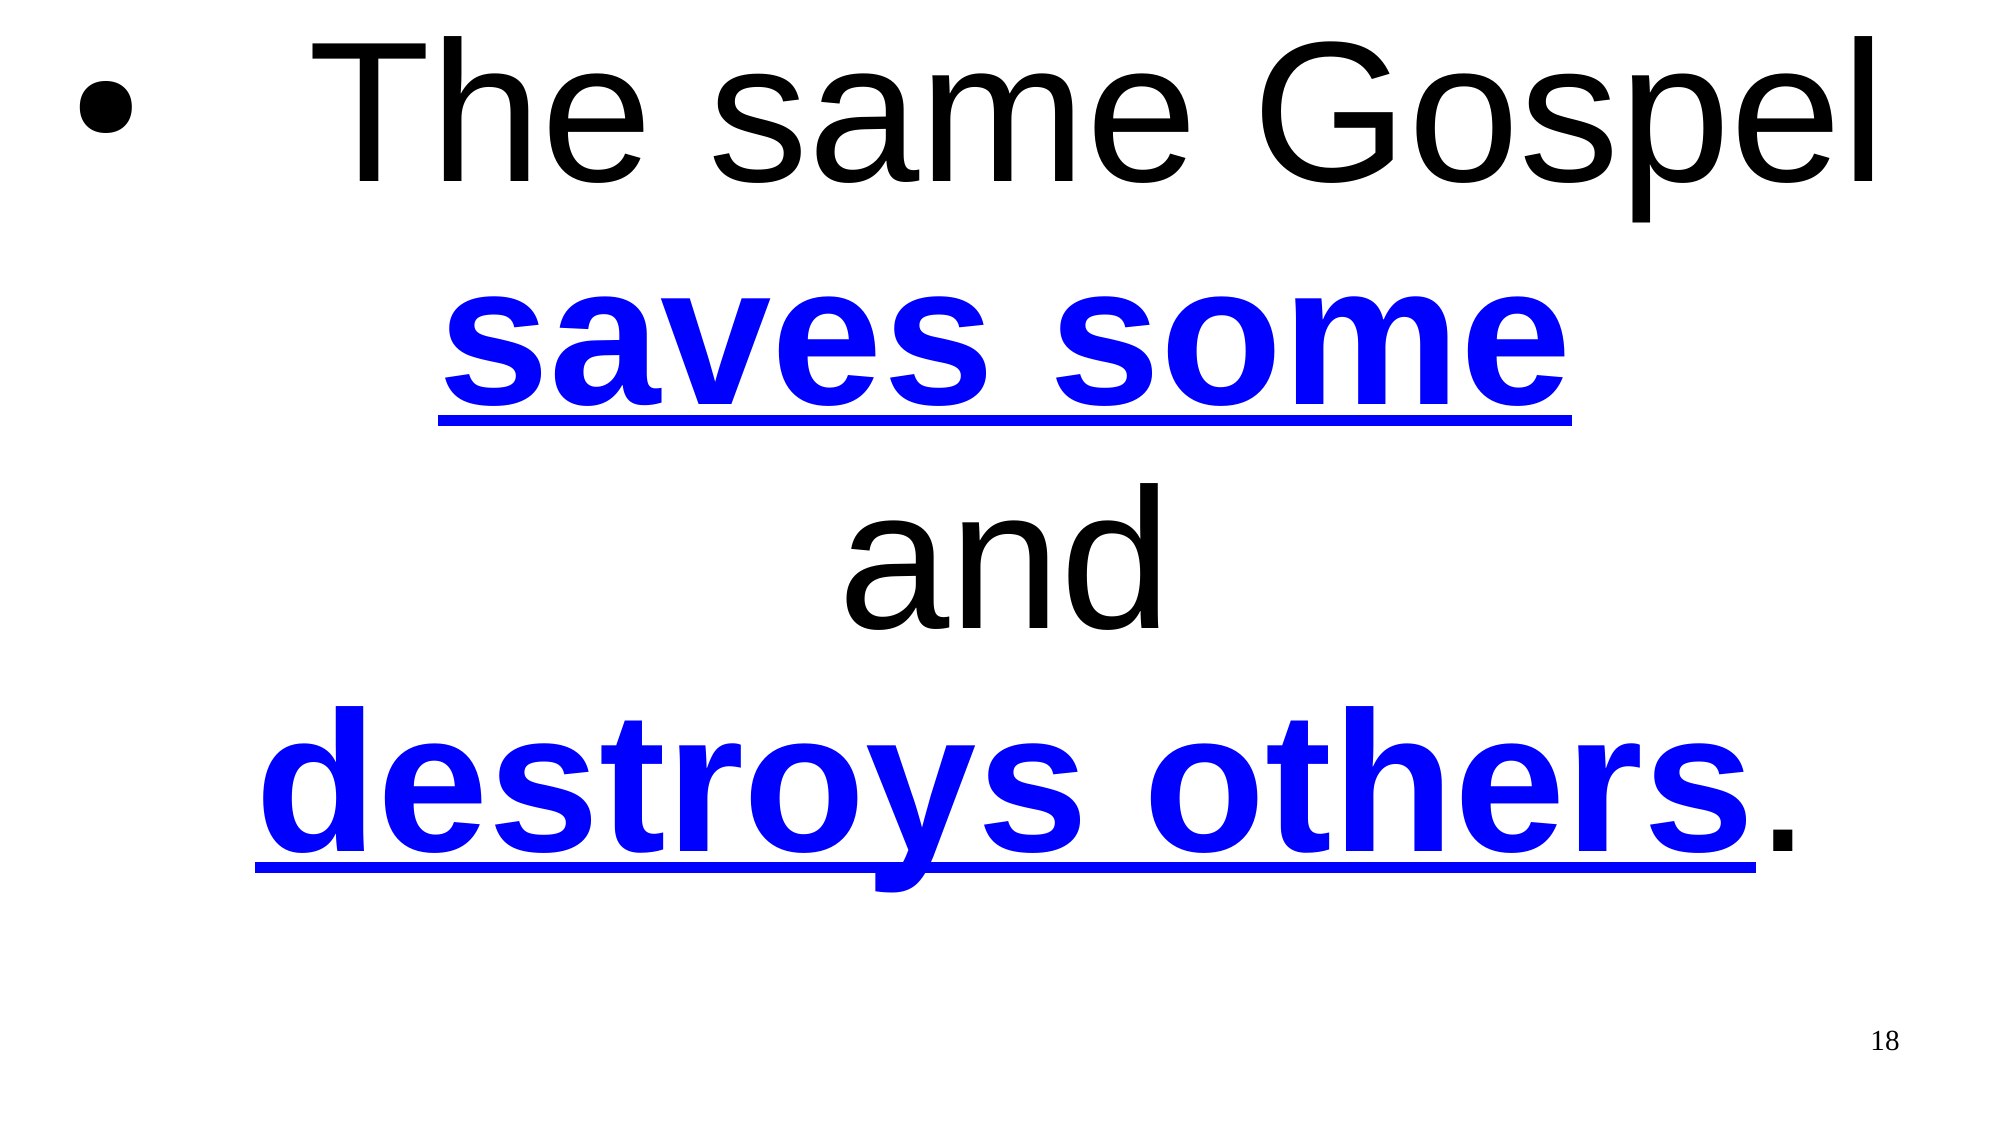

# The same Gospel saves some and destroys others.
18